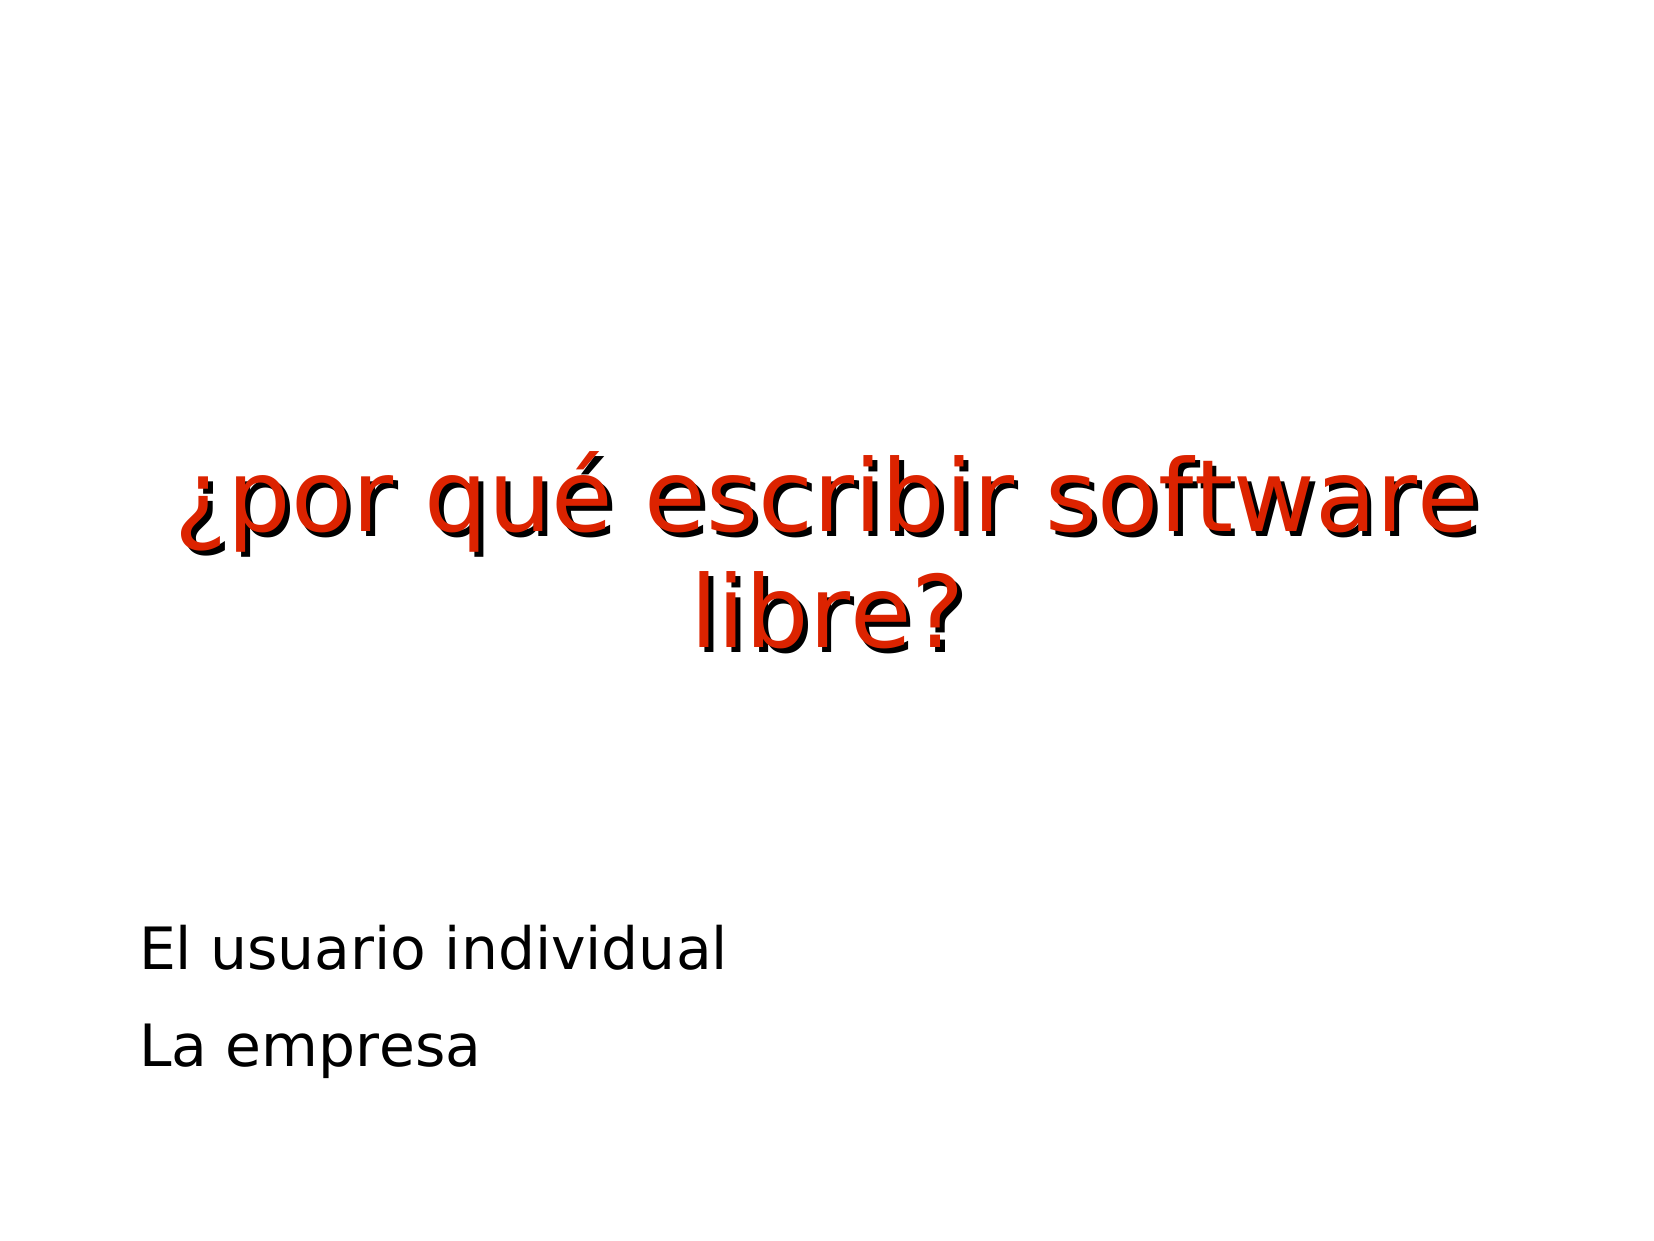

# ¿por qué escribir software libre?
El usuario individual
La empresa